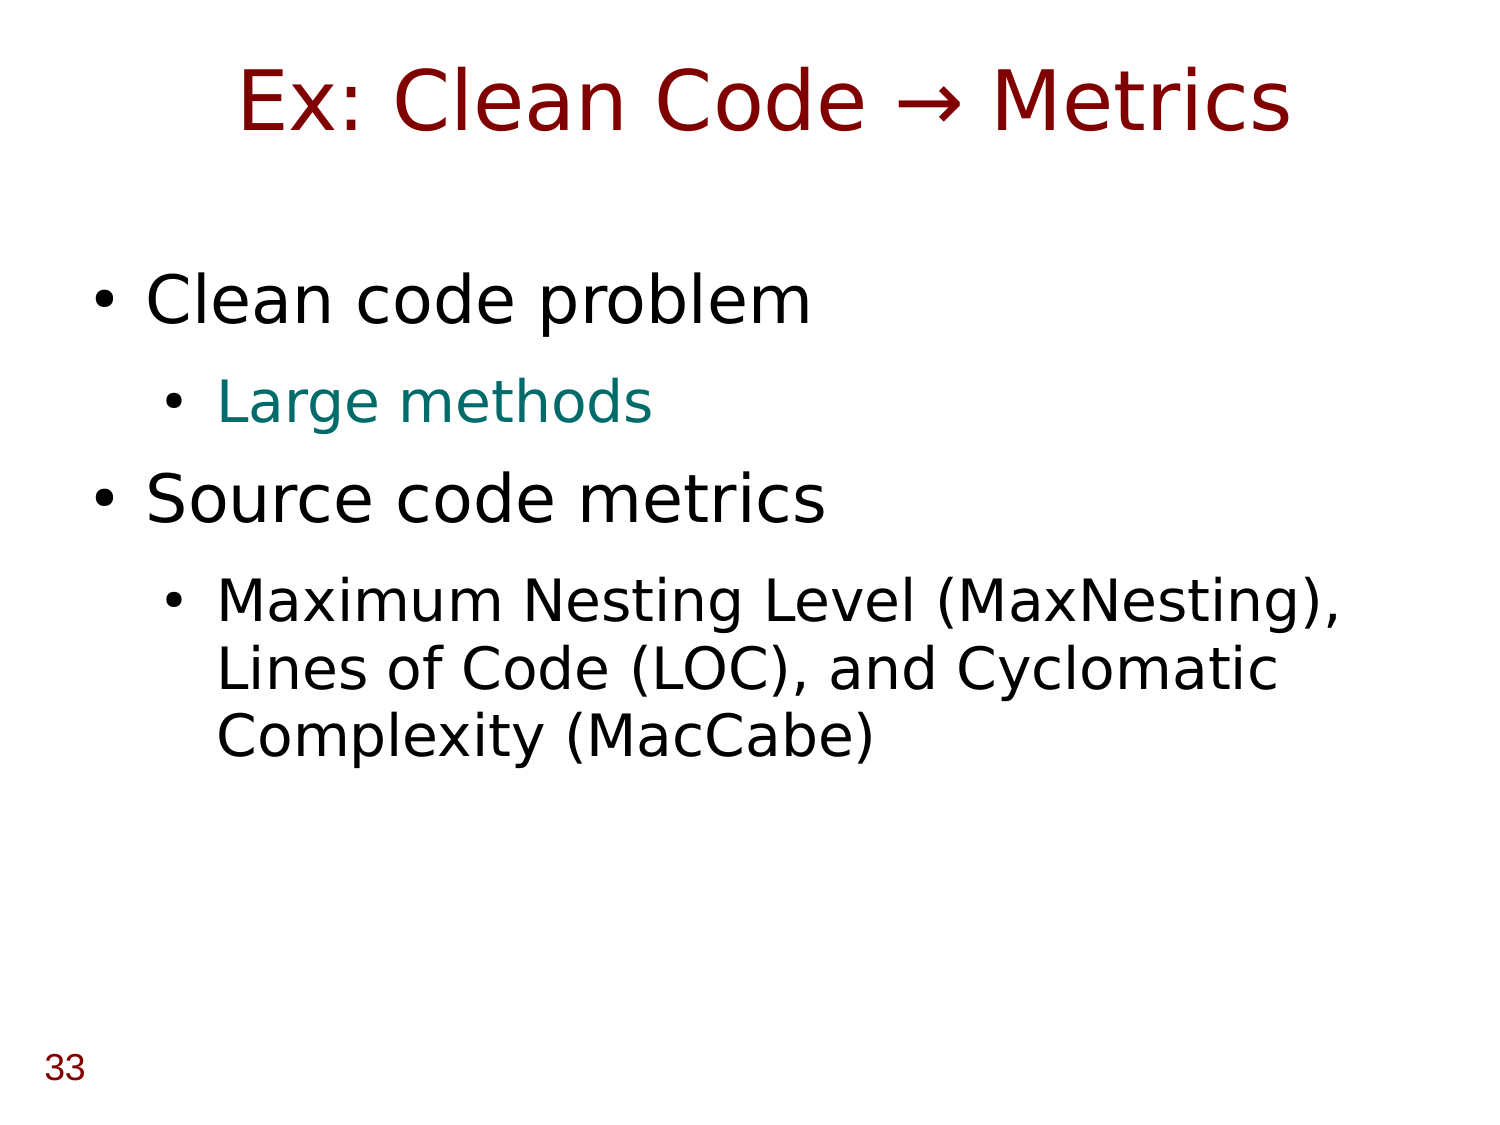

# Ex: Clean Code → Metrics
Clean code problem
Large methods
Source code metrics
Maximum Nesting Level (MaxNesting), Lines of Code (LOC), and Cyclomatic Complexity (MacCabe)